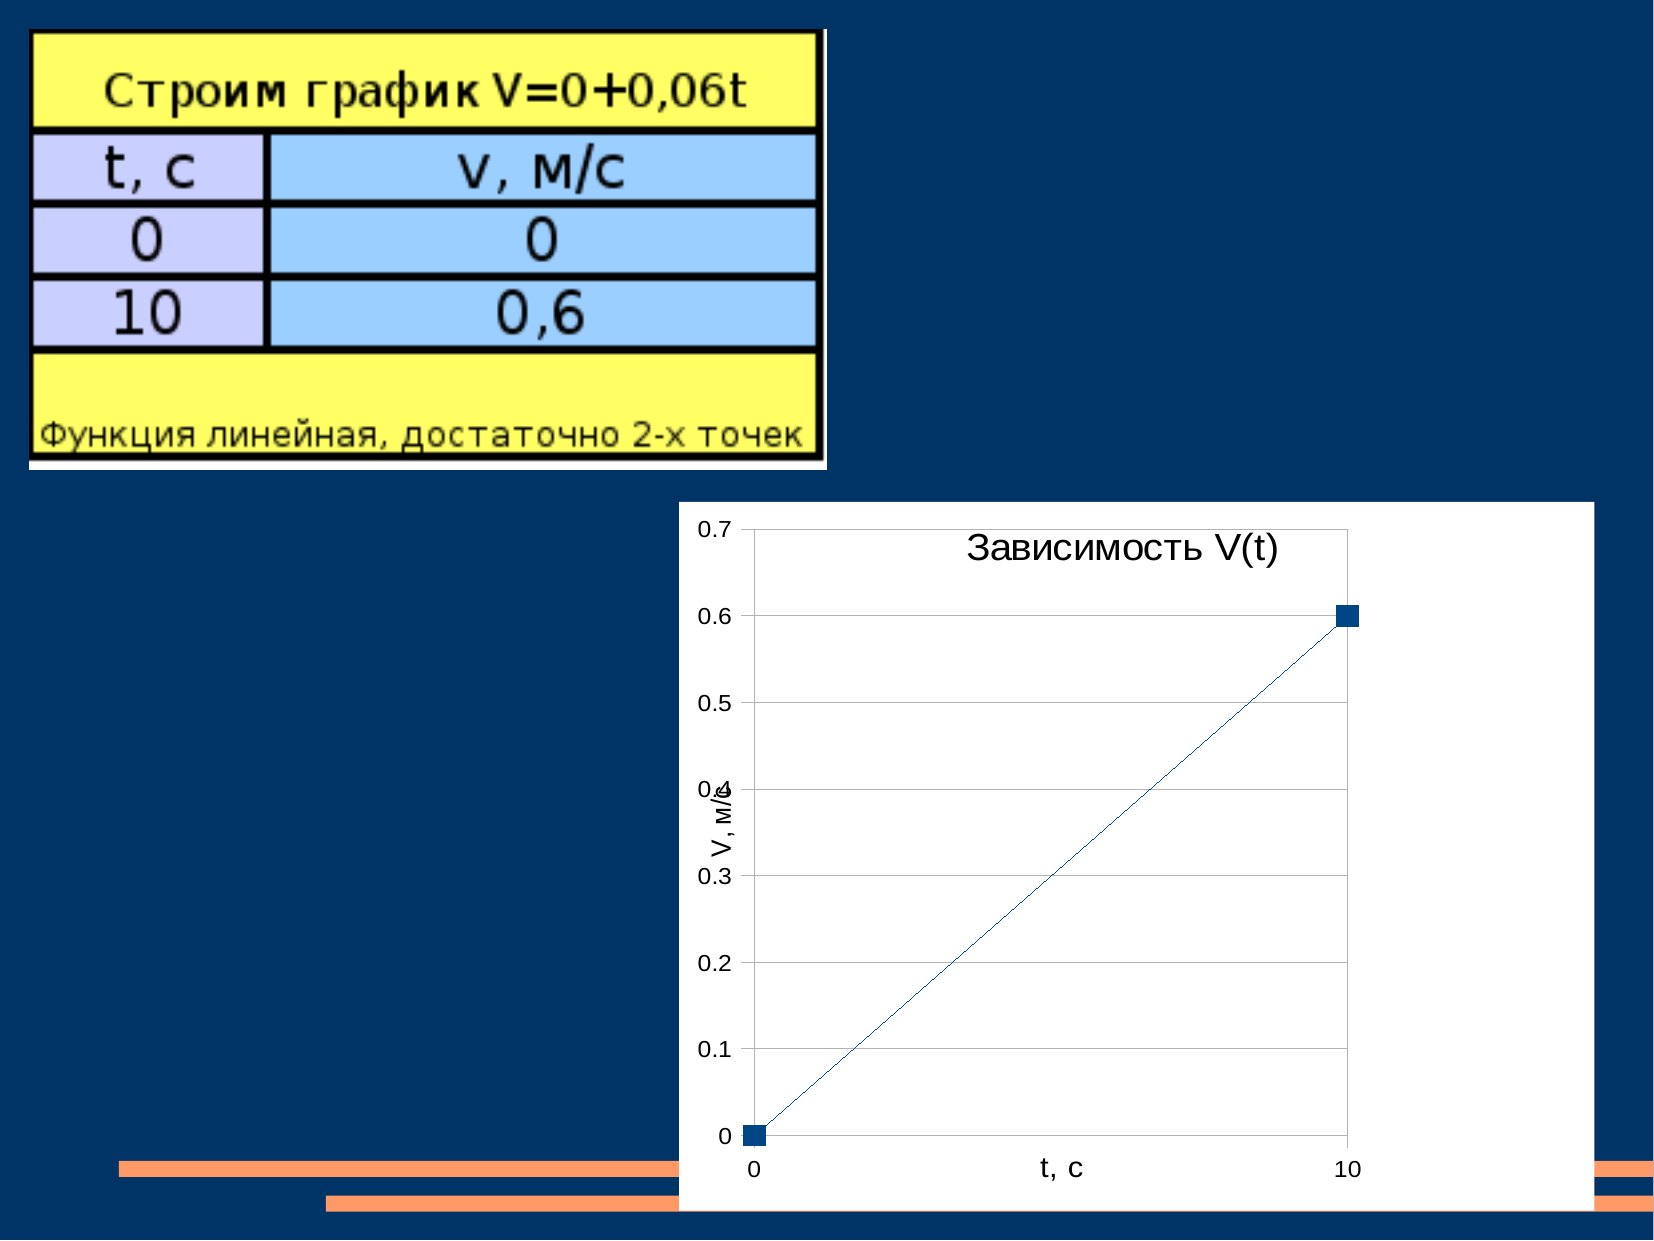

### Chart: Зависимость V(t)
| Category | Столбец B |
|---|---|
| 0 | 0.0 |
| 10 | 0.6 |